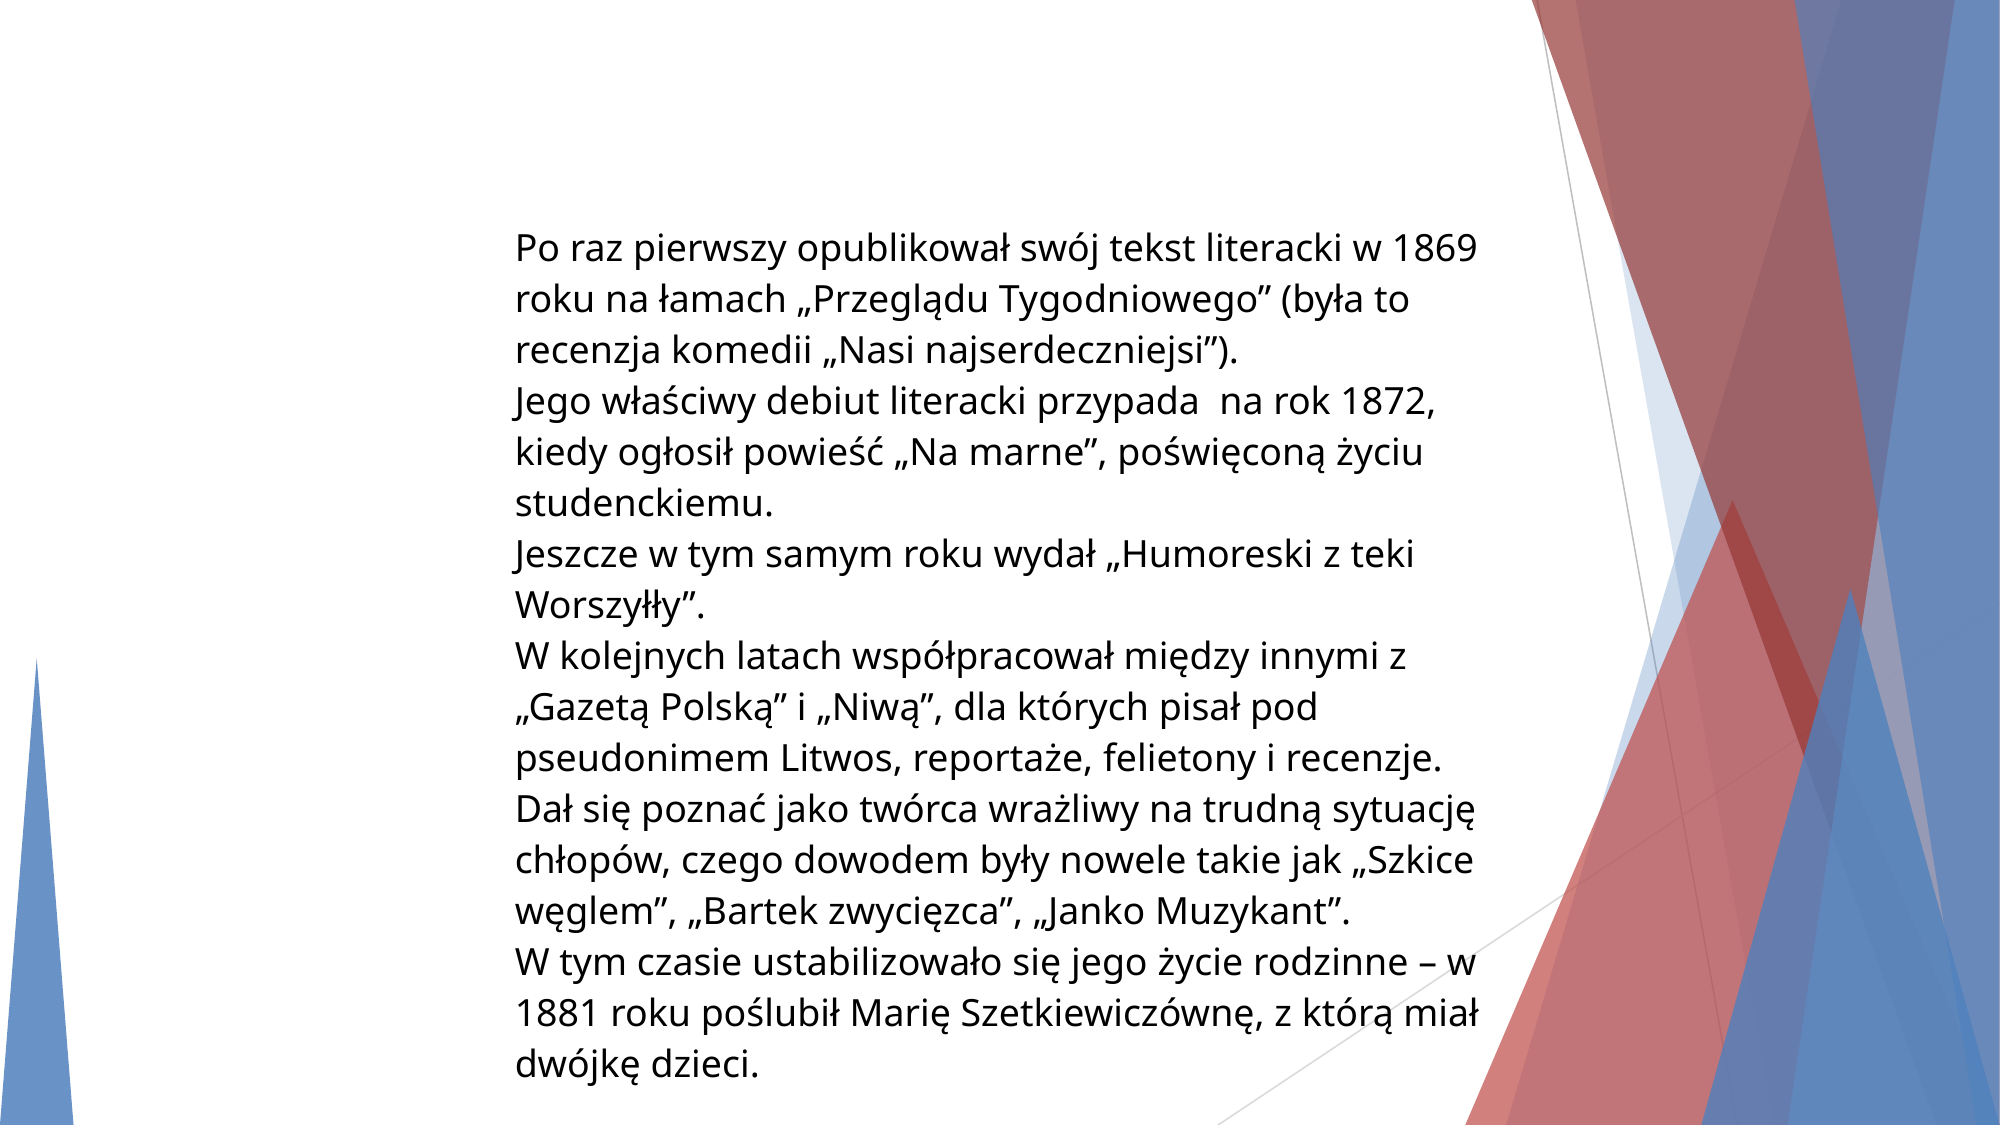

Henryk Sienkiewicz (1846-1916) – pisarz, publicysta, działacz społeczny, laureat Nagrody Nobla w dziedzinie literatury. Urodził się 5 maja 1846 roku w Woli Okrzejskiej na Podlasiu, w zubożałej rodzinie szlacheckiej. W 1858 roku został wysłany na naukę do Warszawy. Kształcił się kolejno w trzech gimnazjach; ostatecznie w październiku 1866 roku eksternistycznie zdał maturę. Studiował najpierw w Szkole Głównej, następnie na Uniwersytecie Warszawskim, studiów jednak nie ukończył. Dorabiał w tym czasie jako korepetytor. Od 1868 roku był guwernerem u książąt Woronieckich.
Po raz pierwszy opublikował swój tekst literacki w 1869 roku na łamach „Przeglądu Tygodniowego” (była to recenzja komedii „Nasi najserdeczniejsi”).
Jego właściwy debiut literacki przypada na rok 1872, kiedy ogłosił powieść „Na marne”, poświęconą życiu studenckiemu.
Jeszcze w tym samym roku wydał „Humoreski z teki Worszyłły”.
W kolejnych latach współpracował między innymi z „Gazetą Polską” i „Niwą”, dla których pisał pod pseudonimem Litwos, reportaże, felietony i recenzje. Dał się poznać jako twórca wrażliwy na trudną sytuację chłopów, czego dowodem były nowele takie jak „Szkice węglem”, „Bartek zwycięzca”, „Janko Muzykant”.
W tym czasie ustabilizowało się jego życie rodzinne – w 1881 roku poślubił Marię Szetkiewiczównę, z którą miał dwójkę dzieci.